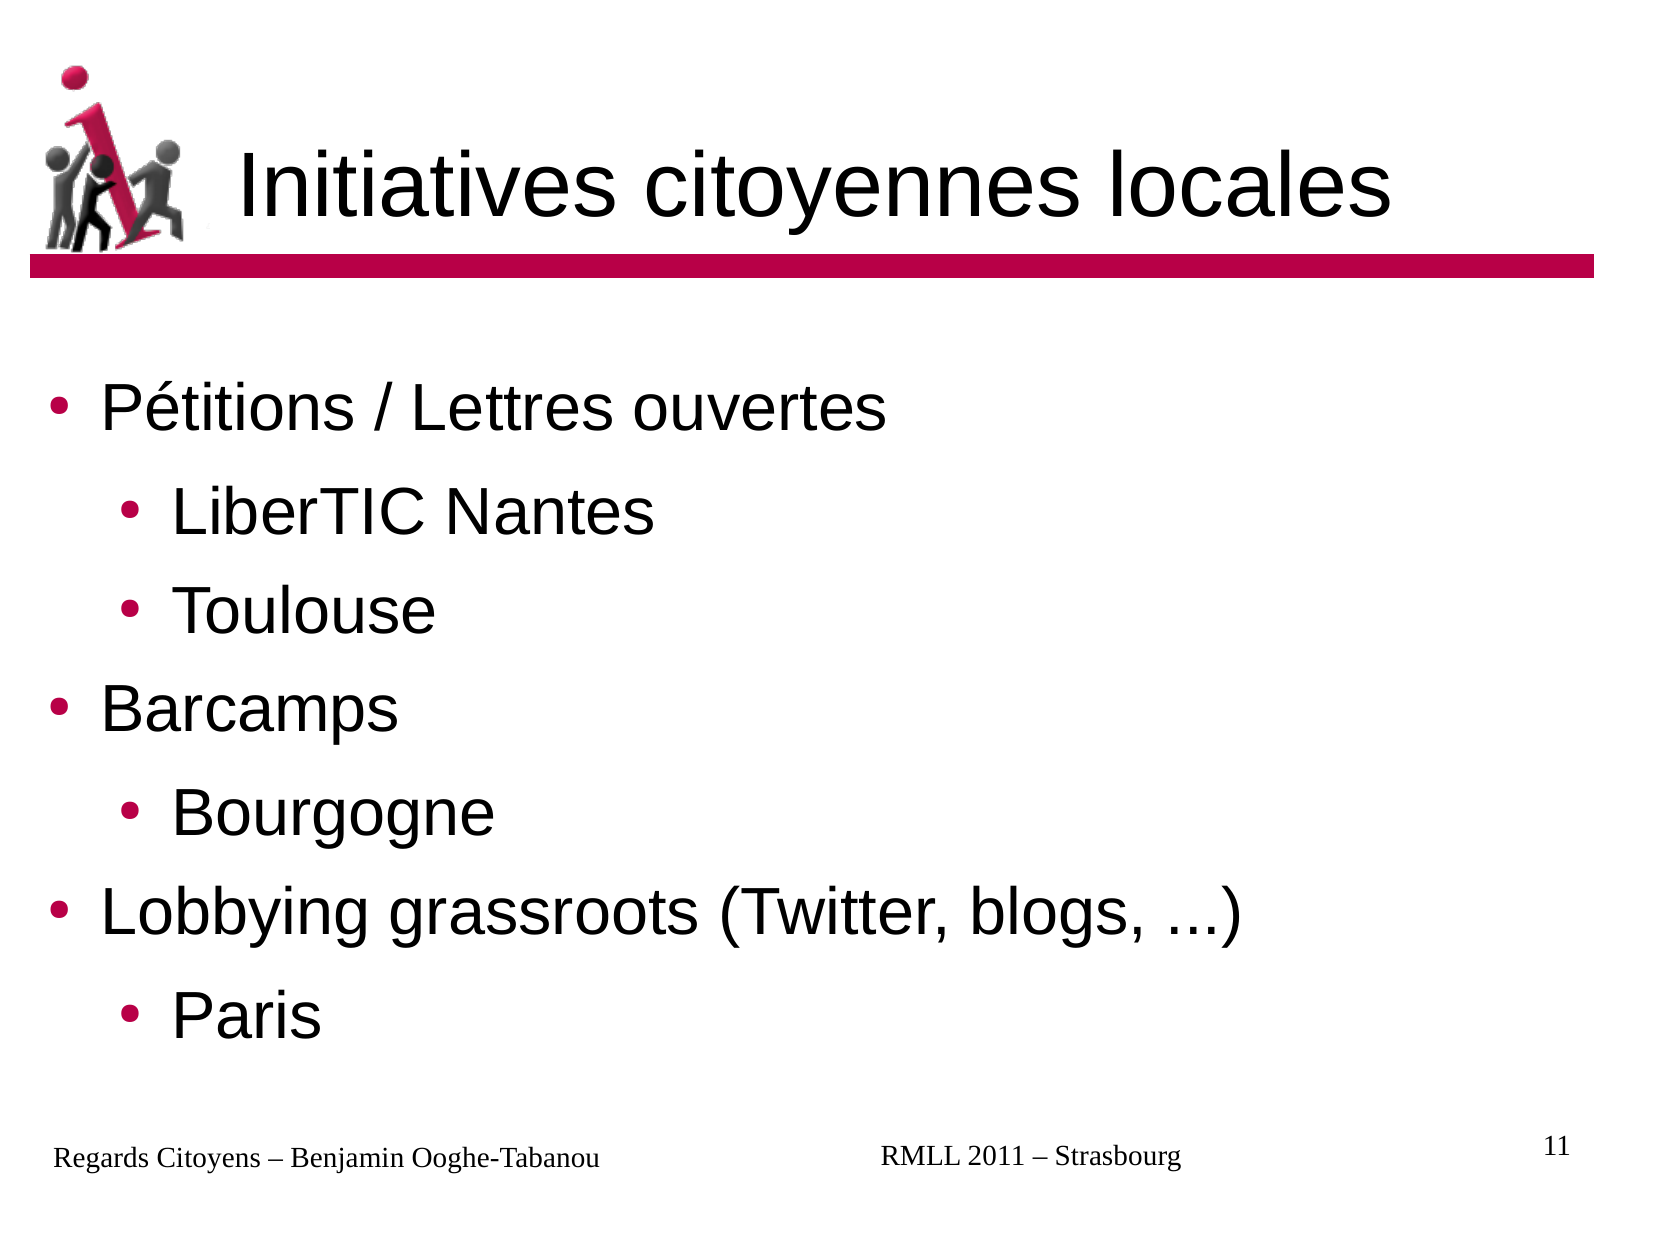

# Initiatives citoyennes locales
Pétitions / Lettres ouvertes
LiberTIC Nantes
Toulouse
Barcamps
Bourgogne
Lobbying grassroots (Twitter, blogs, ...)
Paris
11
Benjamin Ooghe-Tabanou - Open Knowledge Conference Berlin 2011